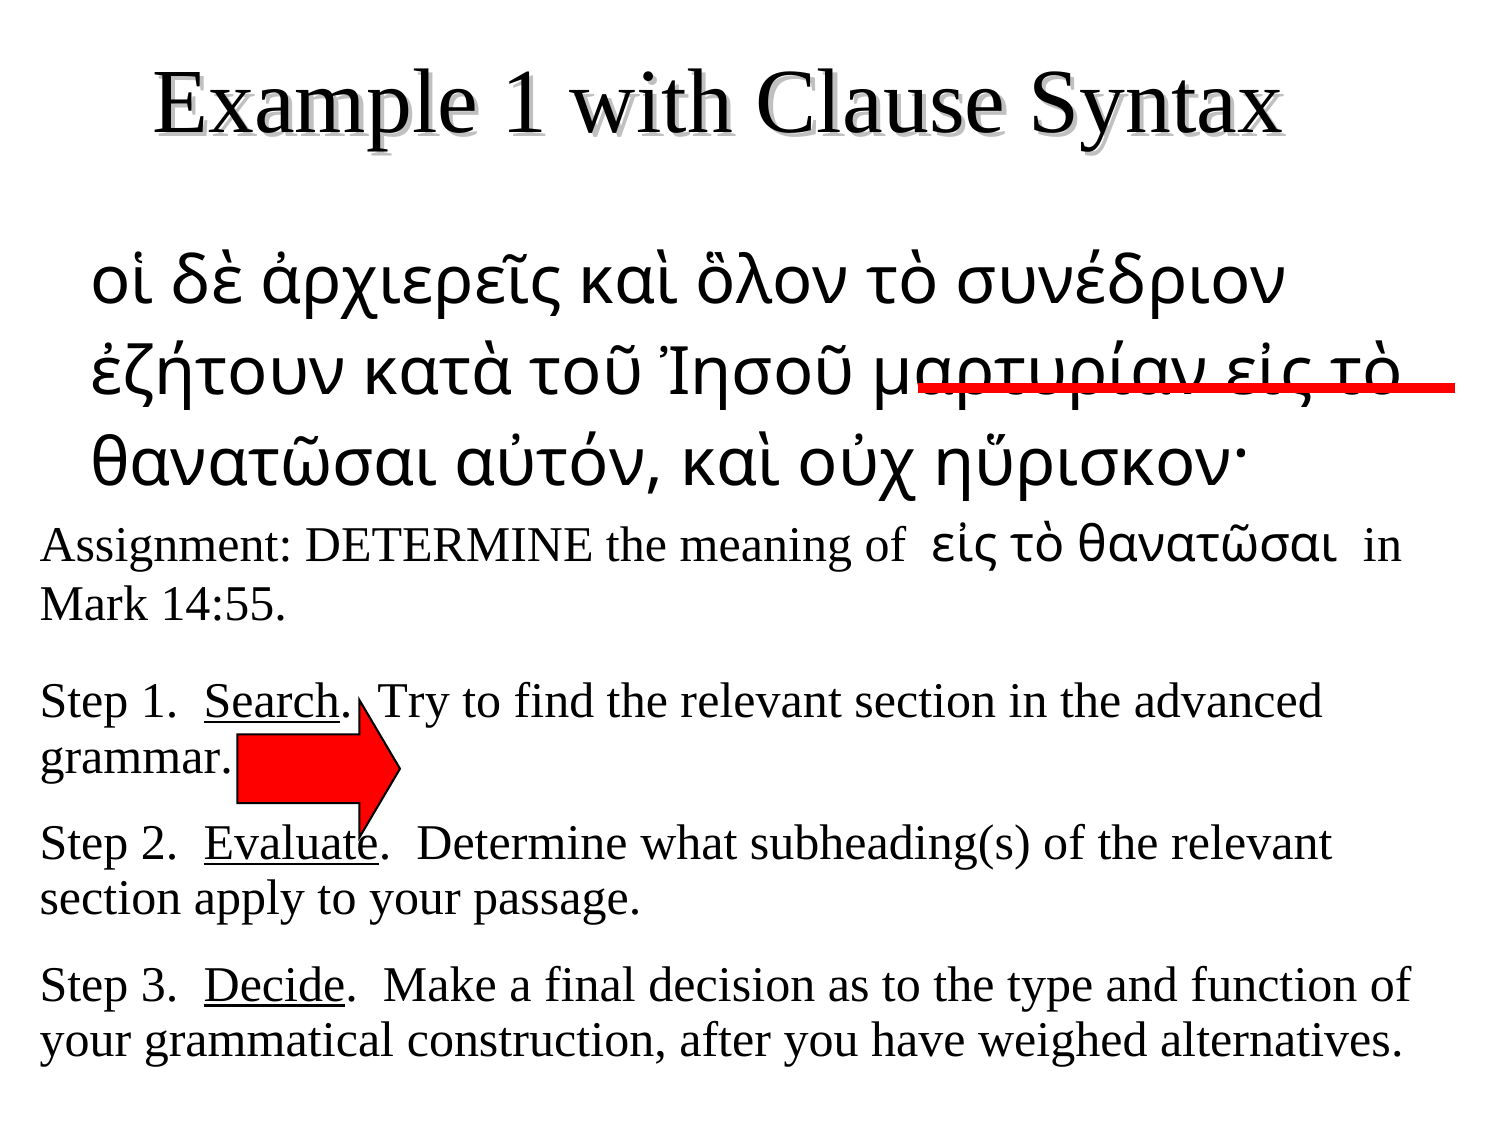

9.6a
# Example 1 with Clause Syntax
Mark 14:55.
οἱ δὲ ἀρχιερεῖς καὶ ὃλον τὸ συνέδριον ἐζήτουν κατὰ τοῦ Ἰησοῦ μαρτυρίαν εἰς τὸ θανατῶσαι αὐτόν, καὶ οὐχ ηὕρισκον·
Assignment: DETERMINE the meaning of εἰς τὸ θανατῶσαι in Mark 14:55.
Step 1. Search. Try to find the relevant section in the advanced grammar.
Step 2. Evaluate. Determine what subheading(s) of the relevant section apply to your passage.
Step 3. Decide. Make a final decision as to the type and function of your grammatical construction, after you have weighed alternatives.